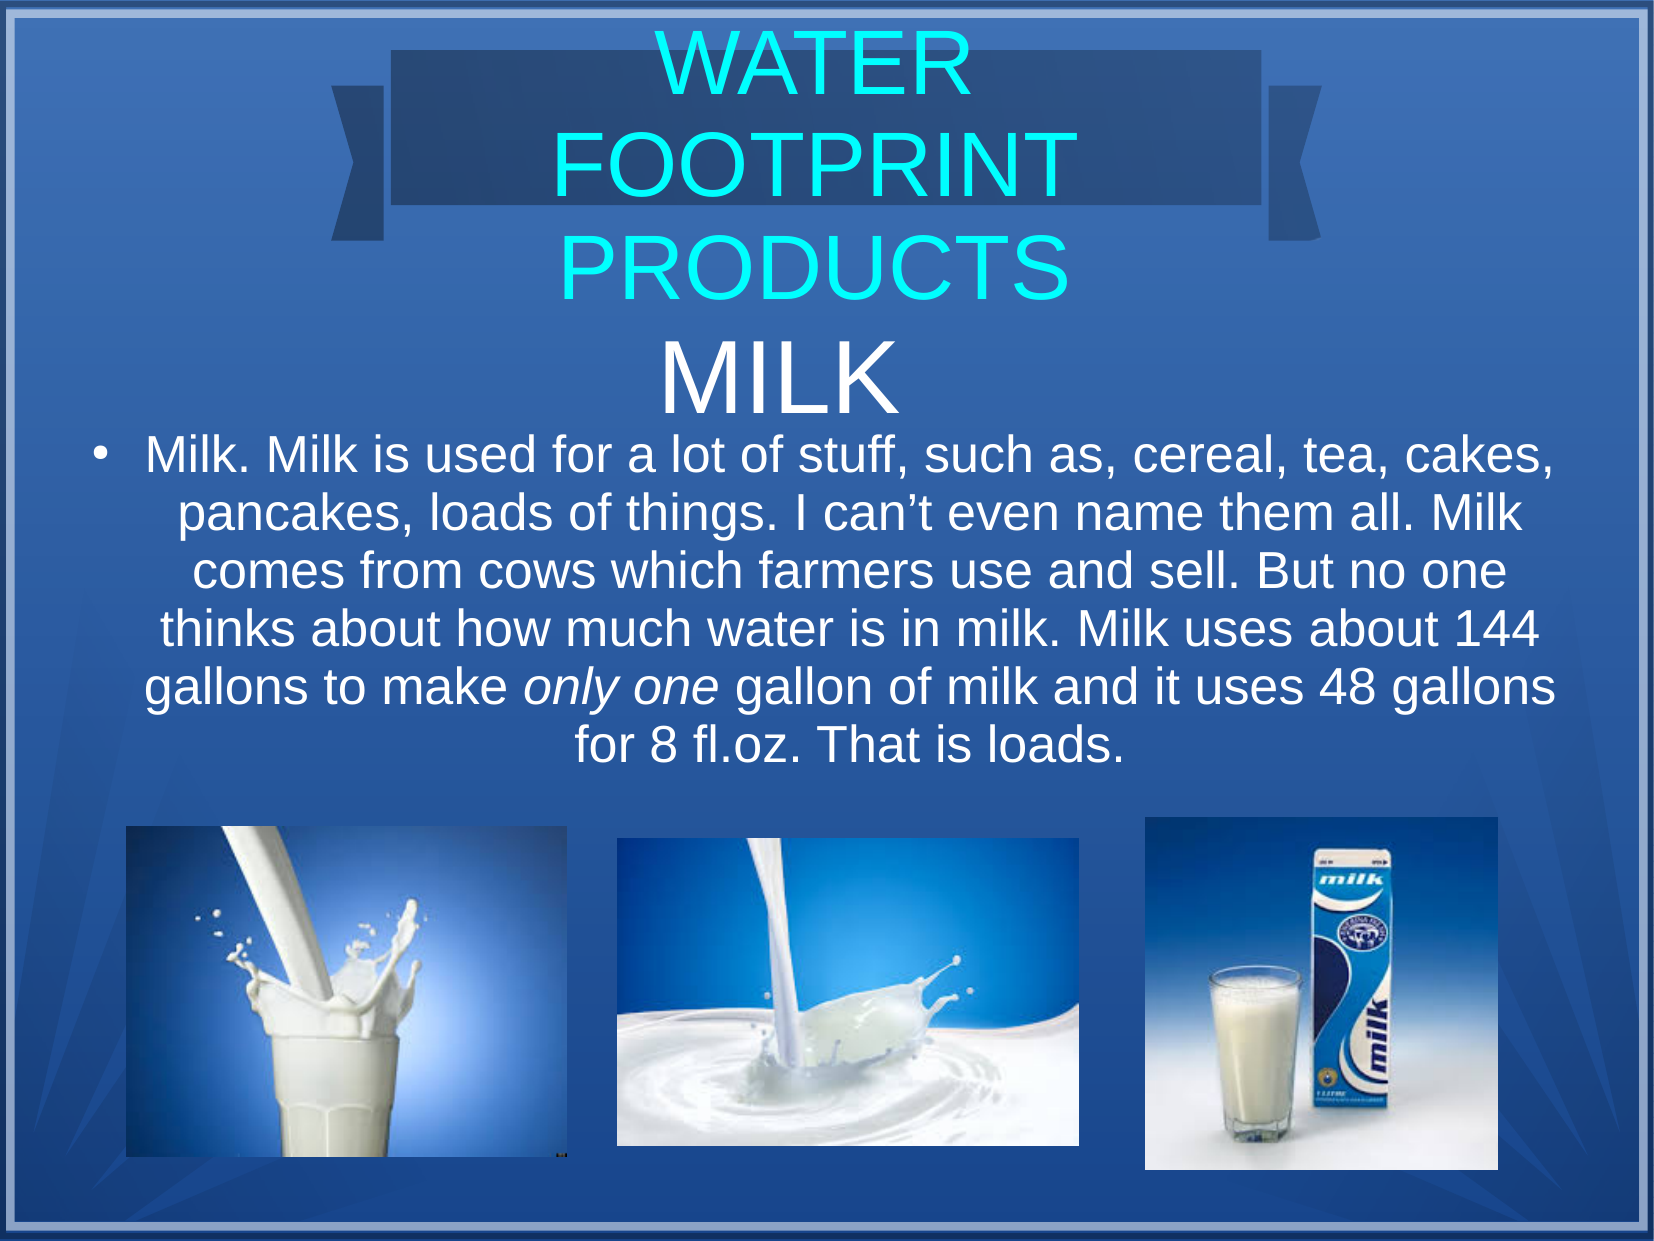

# WATER FOOTPRINT PRODUCTS
MILK
Milk. Milk is used for a lot of stuff, such as, cereal, tea, cakes, pancakes, loads of things. I can’t even name them all. Milk comes from cows which farmers use and sell. But no one thinks about how much water is in milk. Milk uses about 144 gallons to make only one gallon of milk and it uses 48 gallons for 8 fl.oz. That is loads.